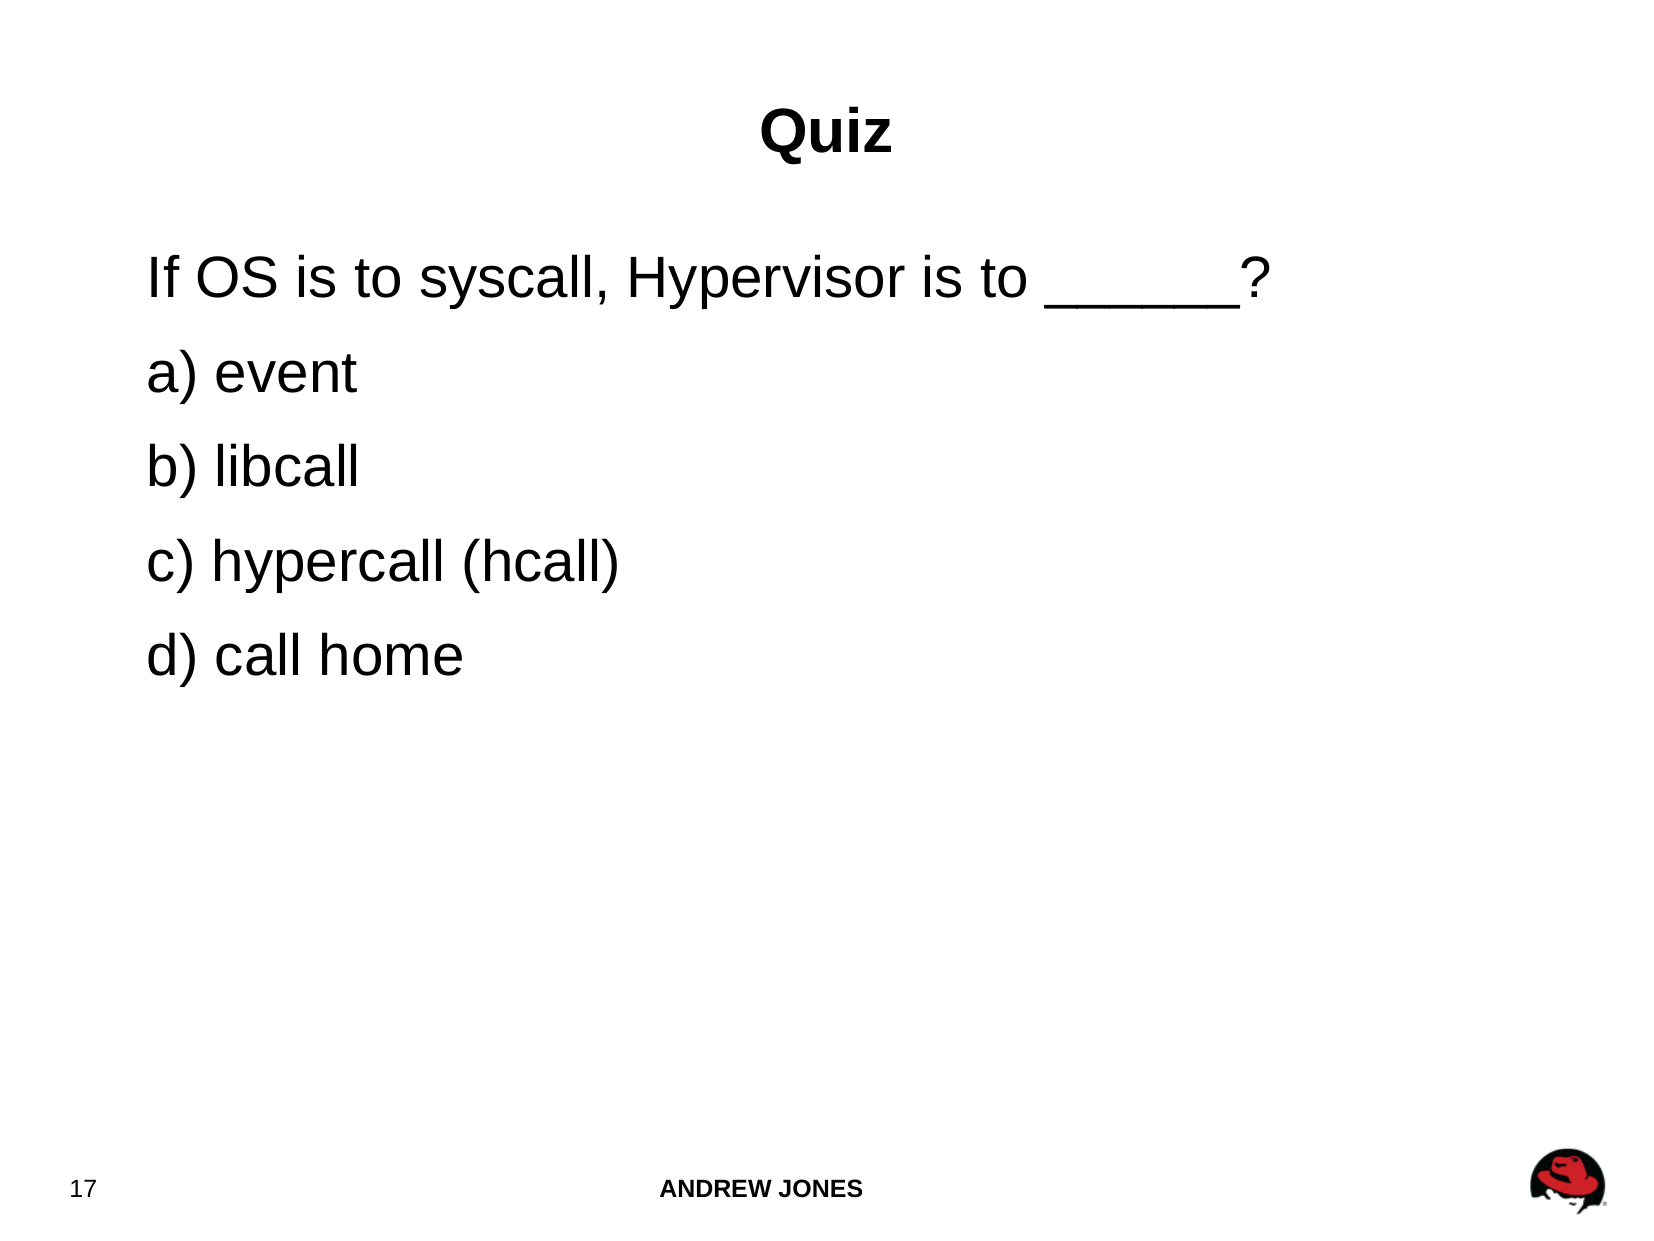

# Quiz
If OS is to syscall, Hypervisor is to ______?
a) event
b) libcall
c) hypercall (hcall)
d) call home